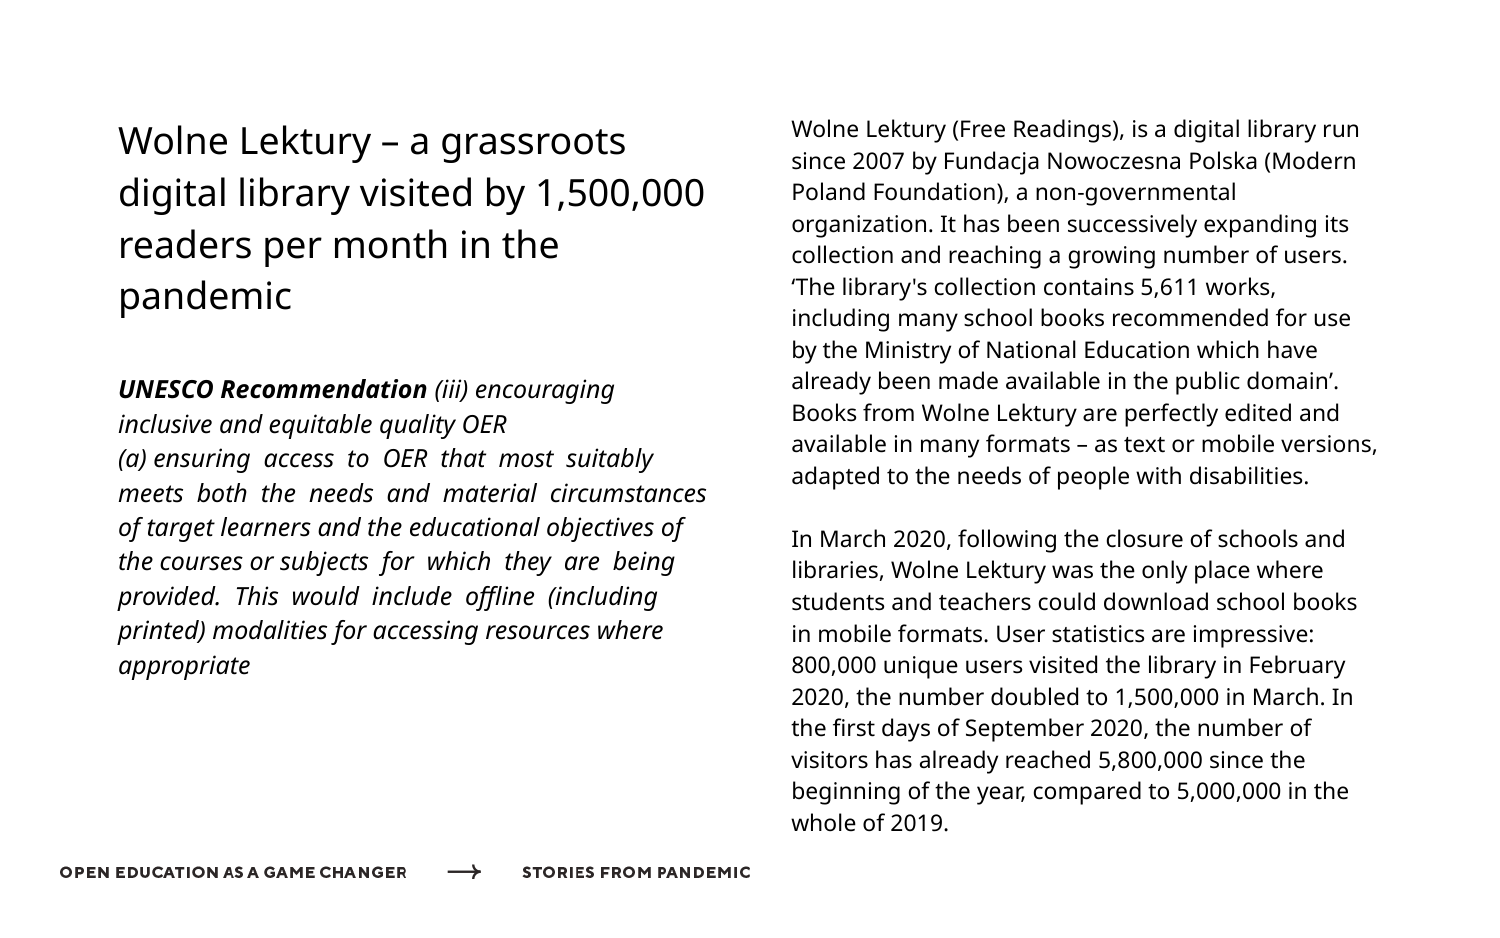

Wolne Lektury (Free Readings), is a digital library run since 2007 by Fundacja Nowoczesna Polska (Modern Poland Foundation), a non-governmental organization. It has been successively expanding its collection and reaching a growing number of users. ‘The library's collection contains 5,611 works, including many school books recommended for use by the Ministry of National Education which have already been made available in the public domain’. Books from Wolne Lektury are perfectly edited and available in many formats – as text or mobile versions, adapted to the needs of people with disabilities.
In March 2020, following the closure of schools and libraries, Wolne Lektury was the only place where students and teachers could download school books in mobile formats. User statistics are impressive: 800,000 unique users visited the library in February 2020, the number doubled to 1,500,000 in March. In the first days of September 2020, the number of visitors has already reached 5,800,000 since the beginning of the year, compared to 5,000,000 in the whole of 2019.
# Wolne Lektury – a grassroots digital library visited by 1,500,000 readers per month in the pandemic
UNESCO Recommendation (iii) encouraging inclusive and equitable quality OER
(a) ensuring access to OER that most suitably meets both the needs and material circumstances of target learners and the educational objectives of the courses or subjects for which they are being provided. This would include offline (including printed) modalities for accessing resources where appropriate